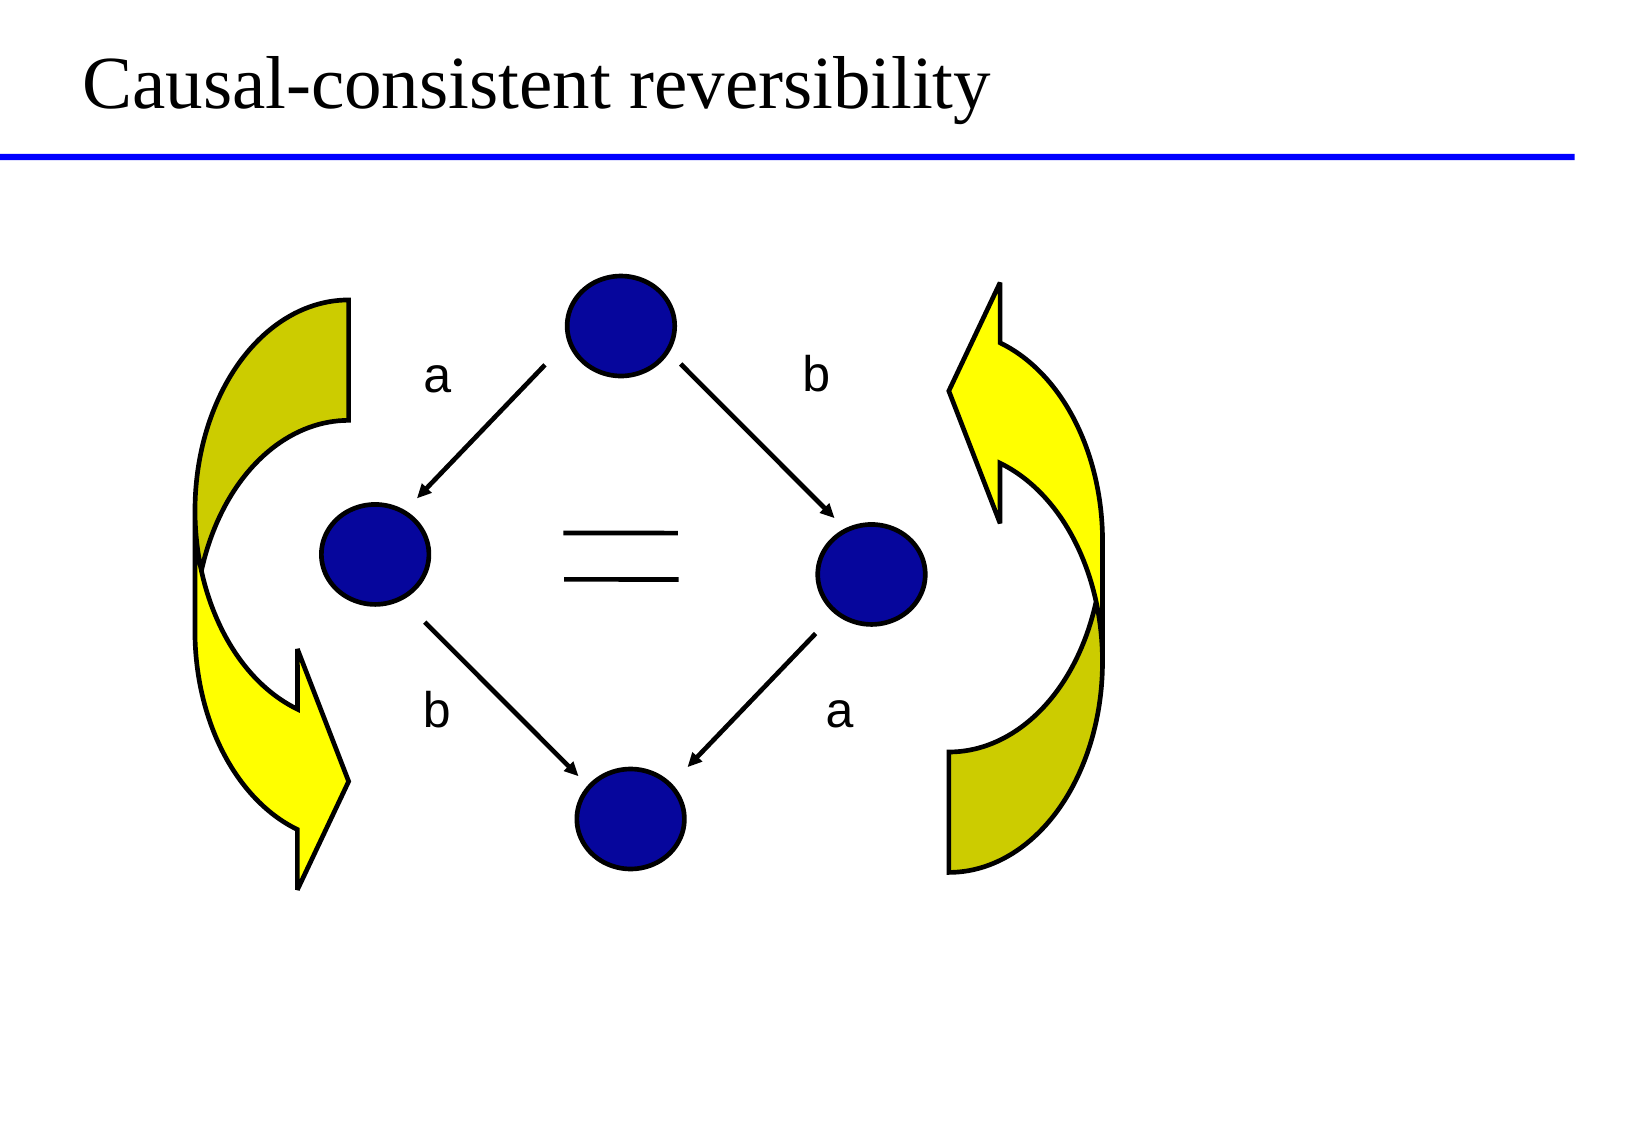

# Causal-consistent reversibility
b
a
a
b